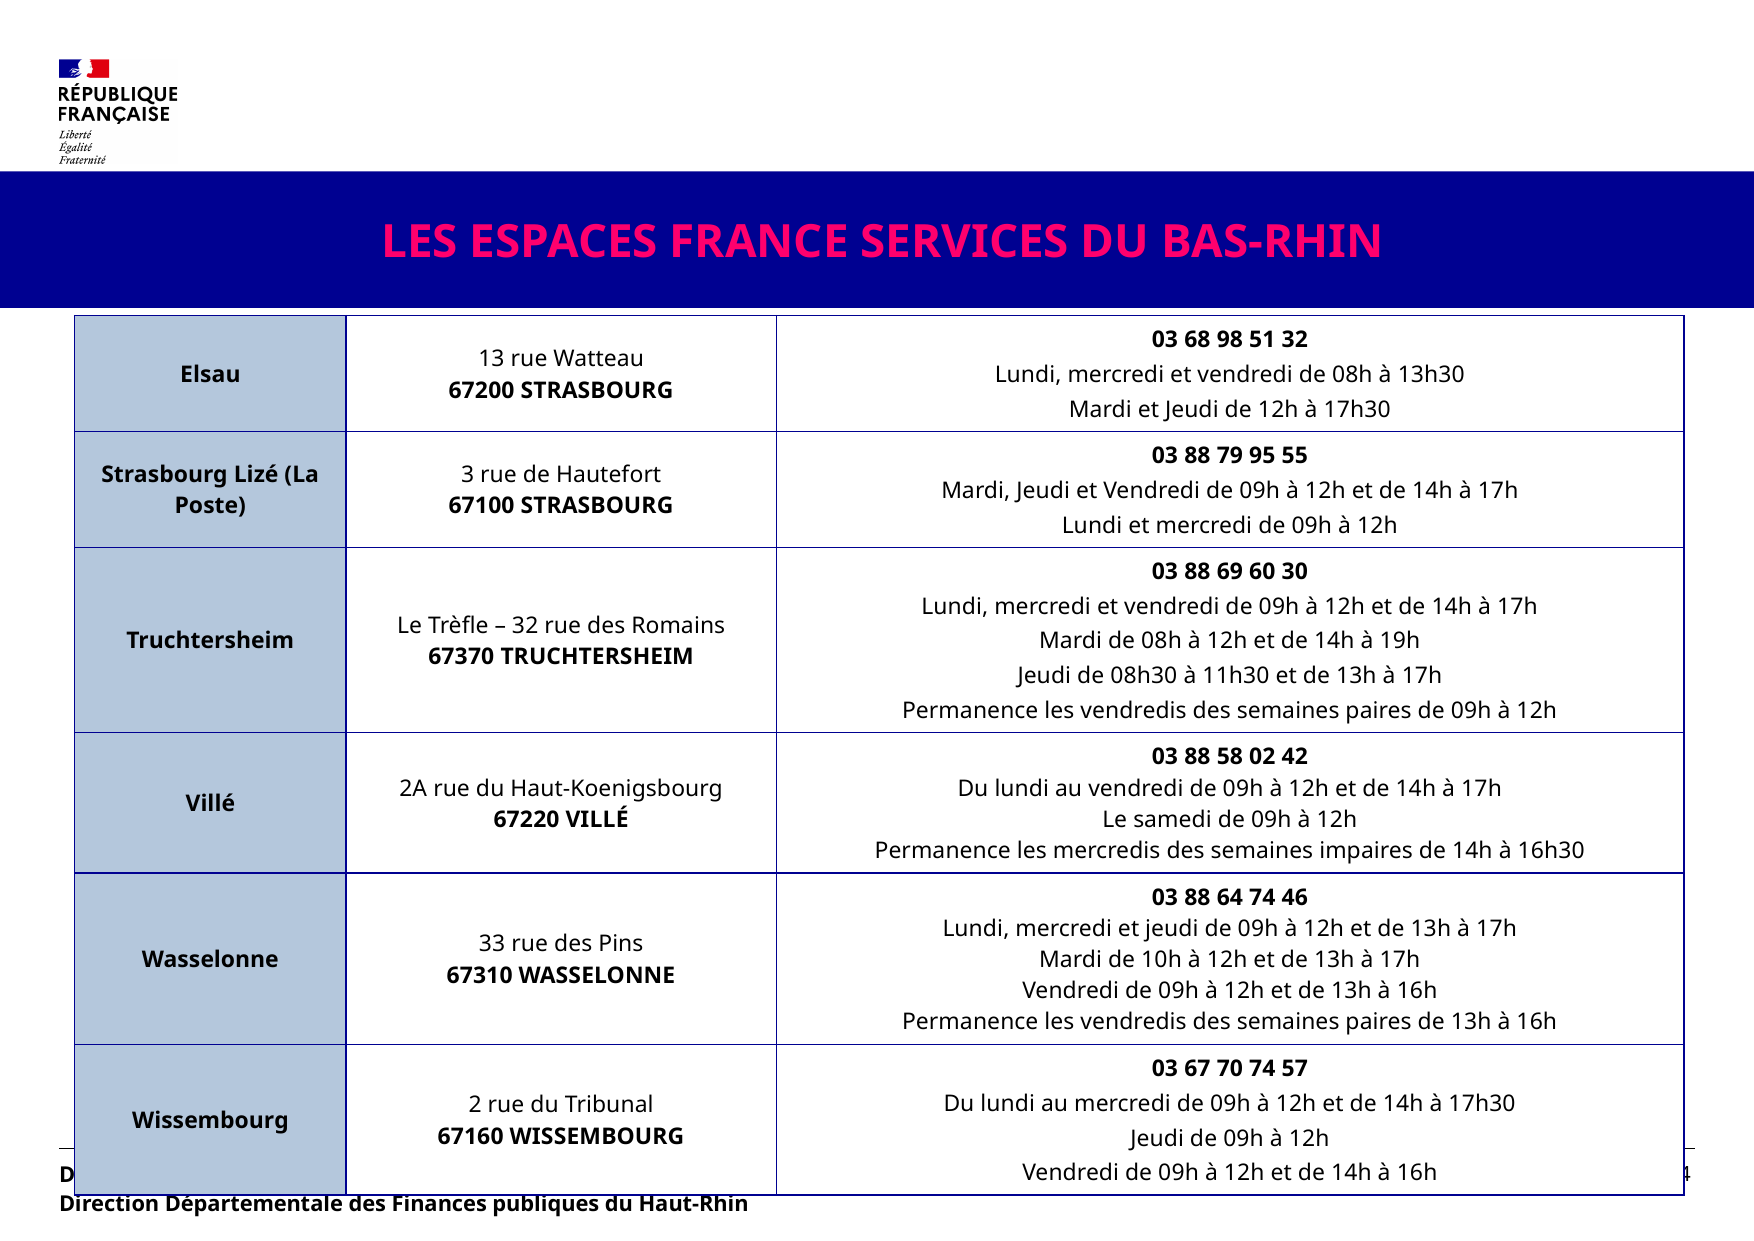

LES ESPACES FRANCE SERVICES DU BAS-RHIN
| Elsau | 13 rue Watteau 67200 STRASBOURG | 03 68 98 51 32 Lundi, mercredi et vendredi de 08h à 13h30 Mardi et Jeudi de 12h à 17h30 |
| --- | --- | --- |
| Strasbourg Lizé (La Poste) | 3 rue de Hautefort 67100 STRASBOURG | 03 88 79 95 55 Mardi, Jeudi et Vendredi de 09h à 12h et de 14h à 17h Lundi et mercredi de 09h à 12h |
| Truchtersheim | Le Trèfle – 32 rue des Romains 67370 TRUCHTERSHEIM | 03 88 69 60 30 Lundi, mercredi et vendredi de 09h à 12h et de 14h à 17h Mardi de 08h à 12h et de 14h à 19h Jeudi de 08h30 à 11h30 et de 13h à 17h Permanence les vendredis des semaines paires de 09h à 12h |
| Villé | 2A rue du Haut-Koenigsbourg 67220 VILLÉ | 03 88 58 02 42 Du lundi au vendredi de 09h à 12h et de 14h à 17h Le samedi de 09h à 12h Permanence les mercredis des semaines impaires de 14h à 16h30 |
| Wasselonne | 33 rue des Pins 67310 WASSELONNE | 03 88 64 74 46 Lundi, mercredi et jeudi de 09h à 12h et de 13h à 17h Mardi de 10h à 12h et de 13h à 17h Vendredi de 09h à 12h et de 13h à 16h Permanence les vendredis des semaines paires de 13h à 16h |
| Wissembourg | 2 rue du Tribunal 67160 WISSEMBOURG | 03 67 70 74 57 Du lundi au mercredi de 09h à 12h et de 14h à 17h30 Jeudi de 09h à 12h Vendredi de 09h à 12h et de 14h à 16h |